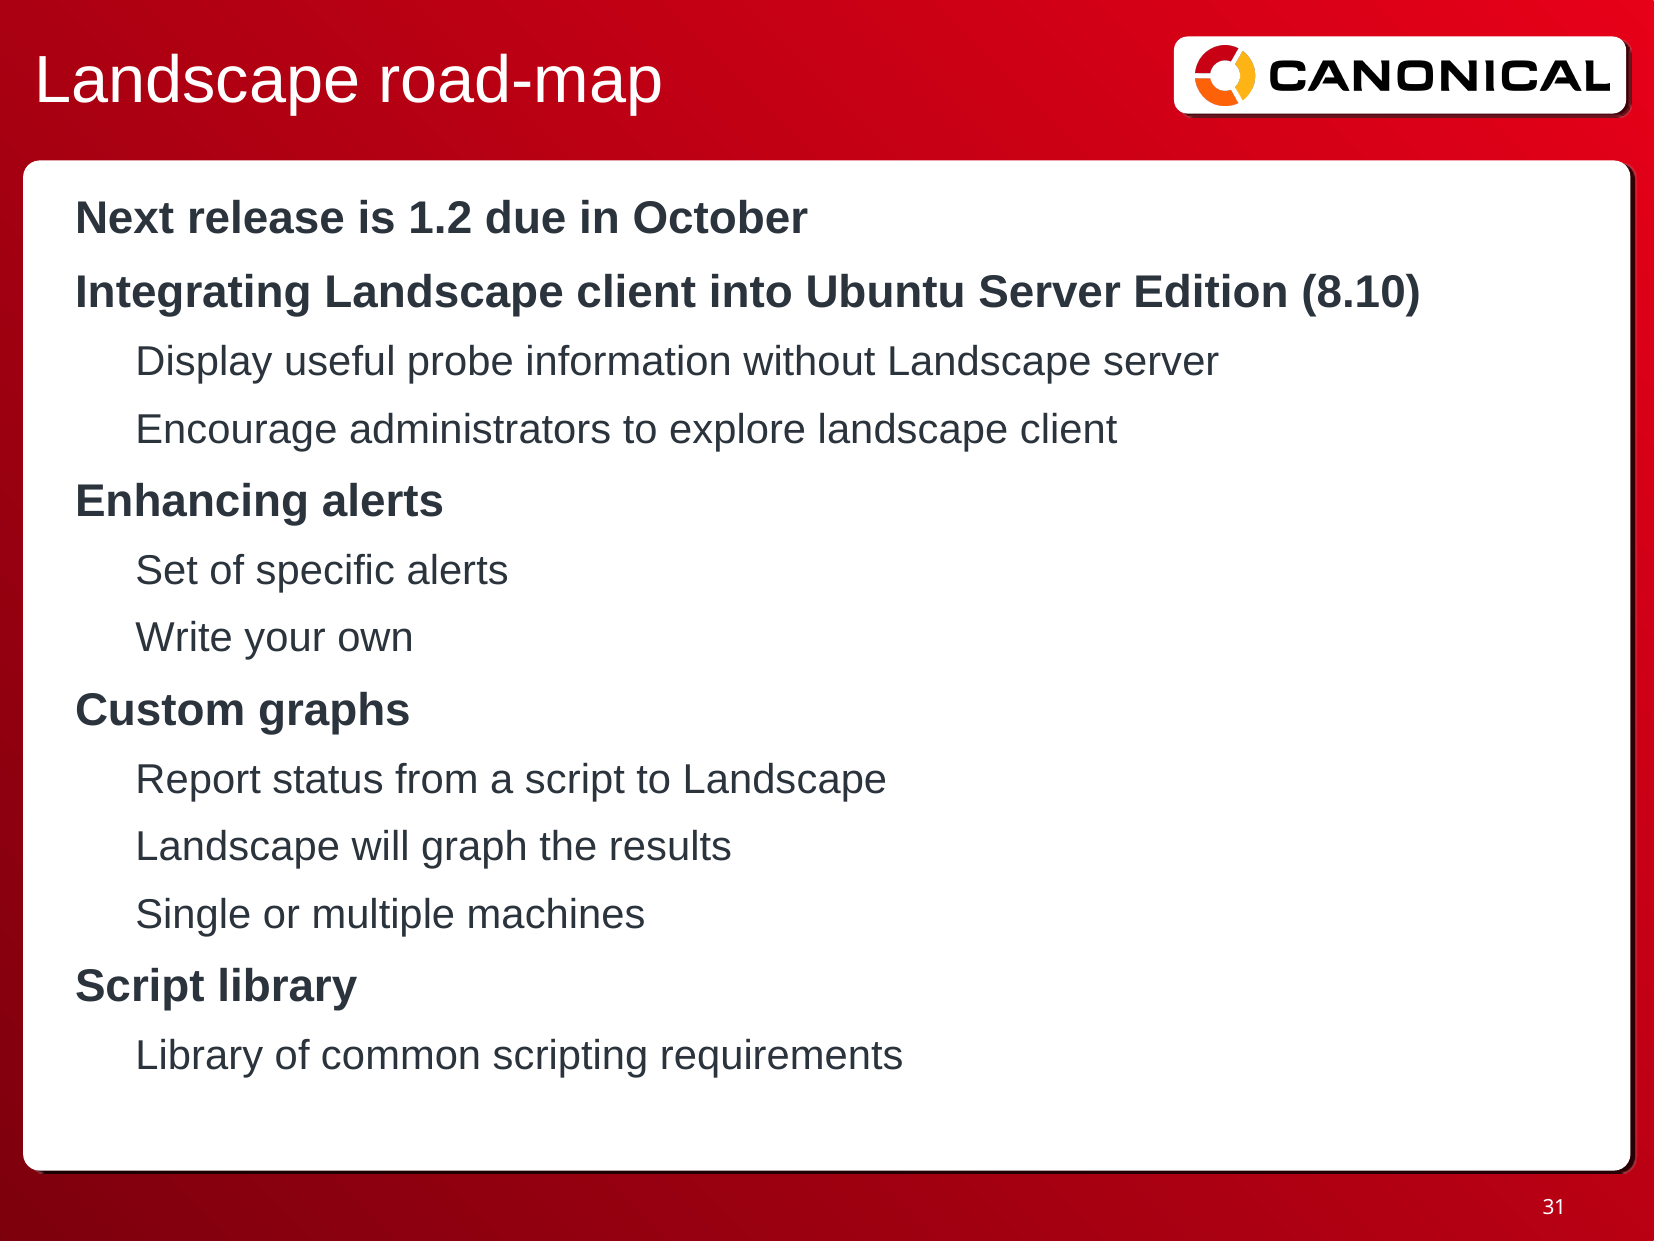

# Landscape road-map
Next release is 1.2 due in October
Integrating Landscape client into Ubuntu Server Edition (8.10)
Display useful probe information without Landscape server
Encourage administrators to explore landscape client
Enhancing alerts
Set of specific alerts
Write your own
Custom graphs
Report status from a script to Landscape
Landscape will graph the results
Single or multiple machines
Script library
Library of common scripting requirements
31